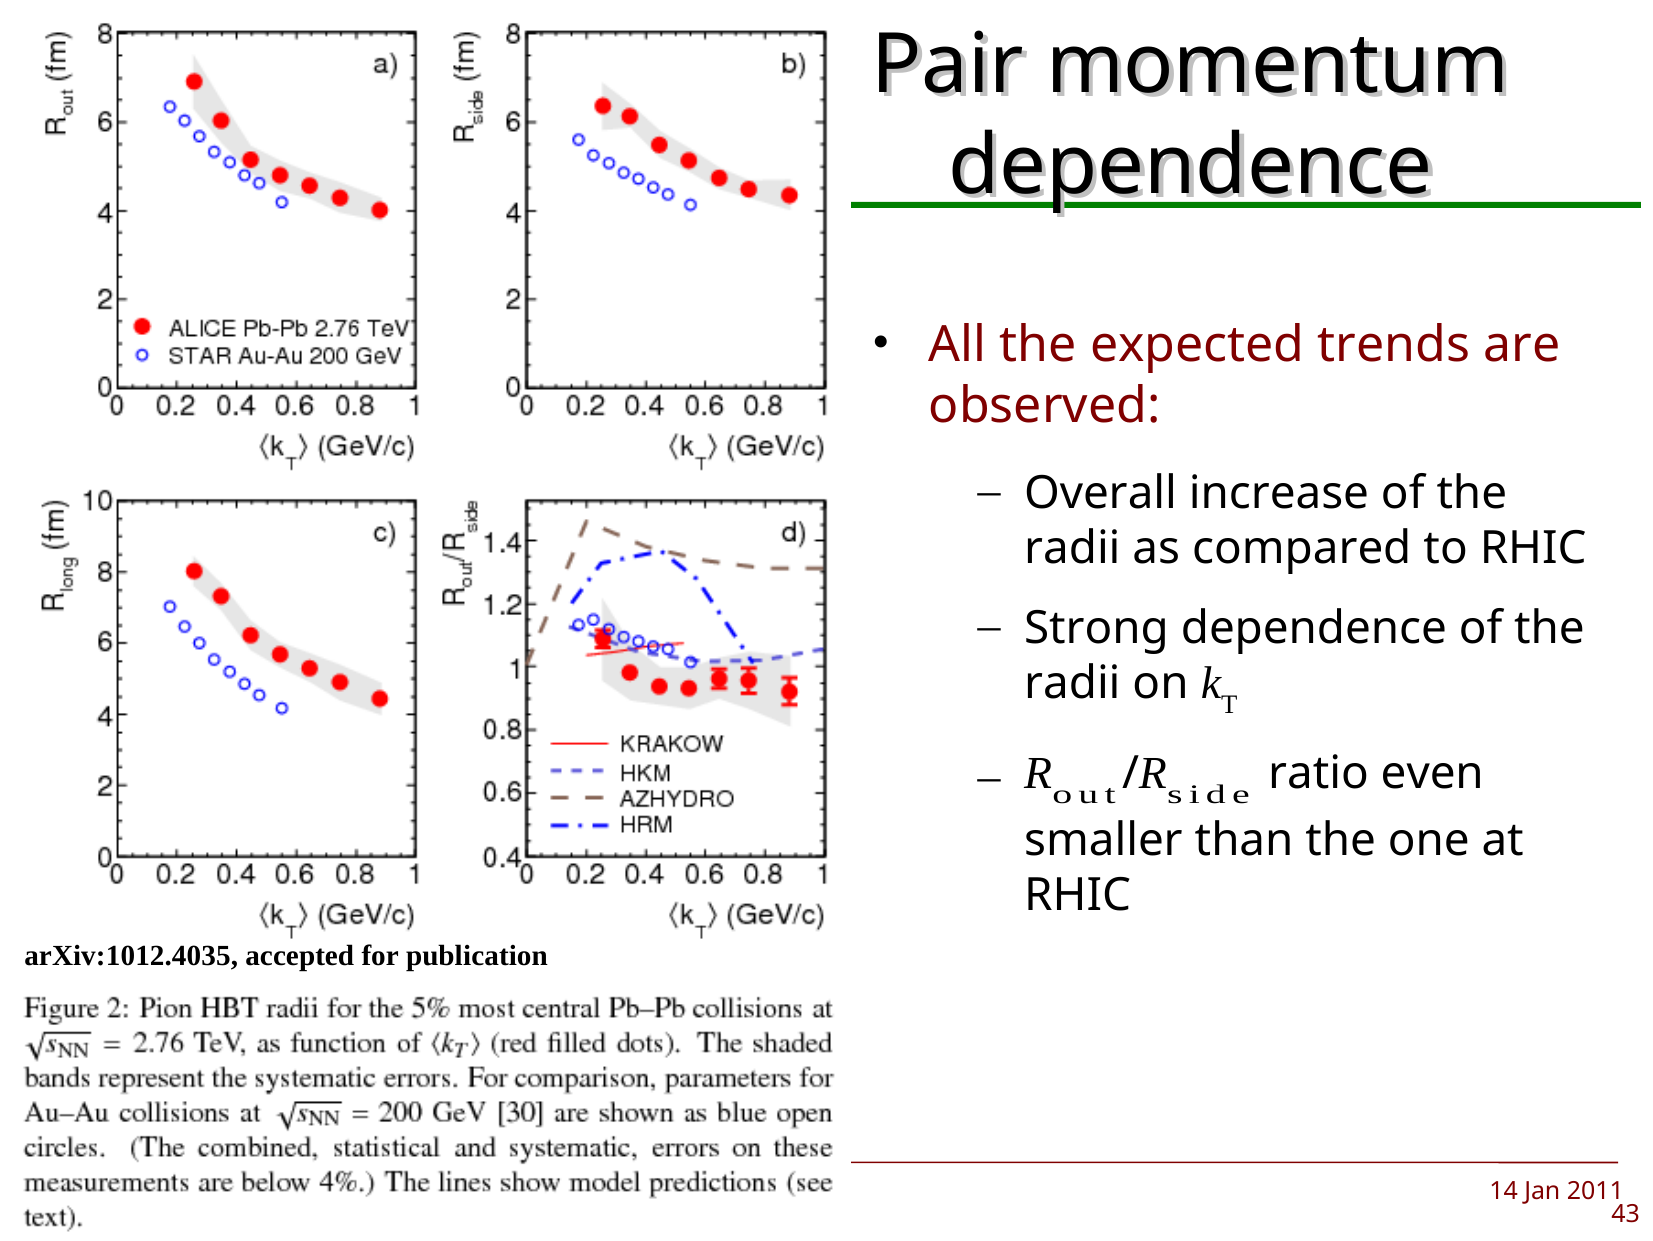

# Pair momentum dependence
All the expected trends are observed:
Overall increase of the radii as compared to RHIC
Strong dependence of the radii on kT
Rout/Rside ratio even smaller than the one at RHIC
arXiv:1012.4035, accepted for publication